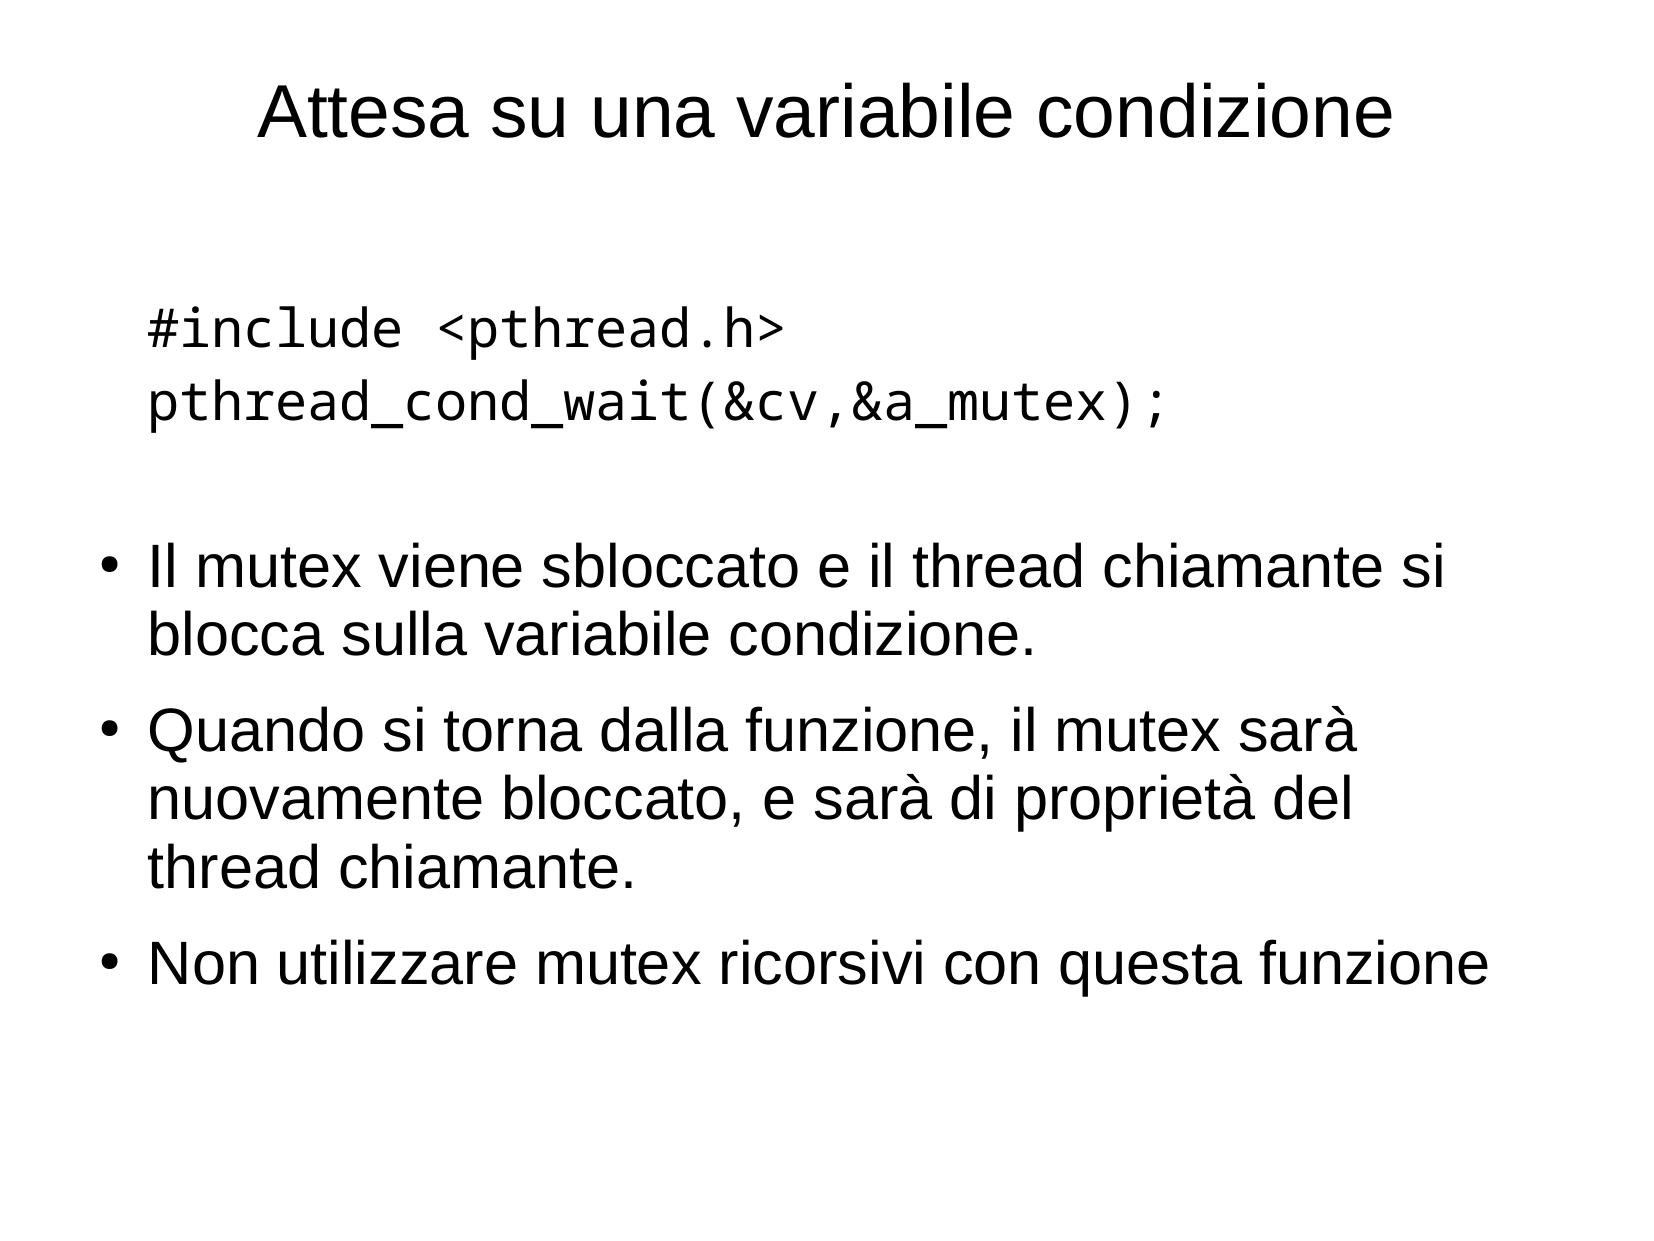

# Attesa su una variabile condizione
#include <pthread.h>
pthread_cond_wait(&cv,&a_mutex);
Il mutex viene sbloccato e il thread chiamante si blocca sulla variabile condizione.
Quando si torna dalla funzione, il mutex sarà nuovamente bloccato, e sarà di proprietà del thread chiamante.
Non utilizzare mutex ricorsivi con questa funzione